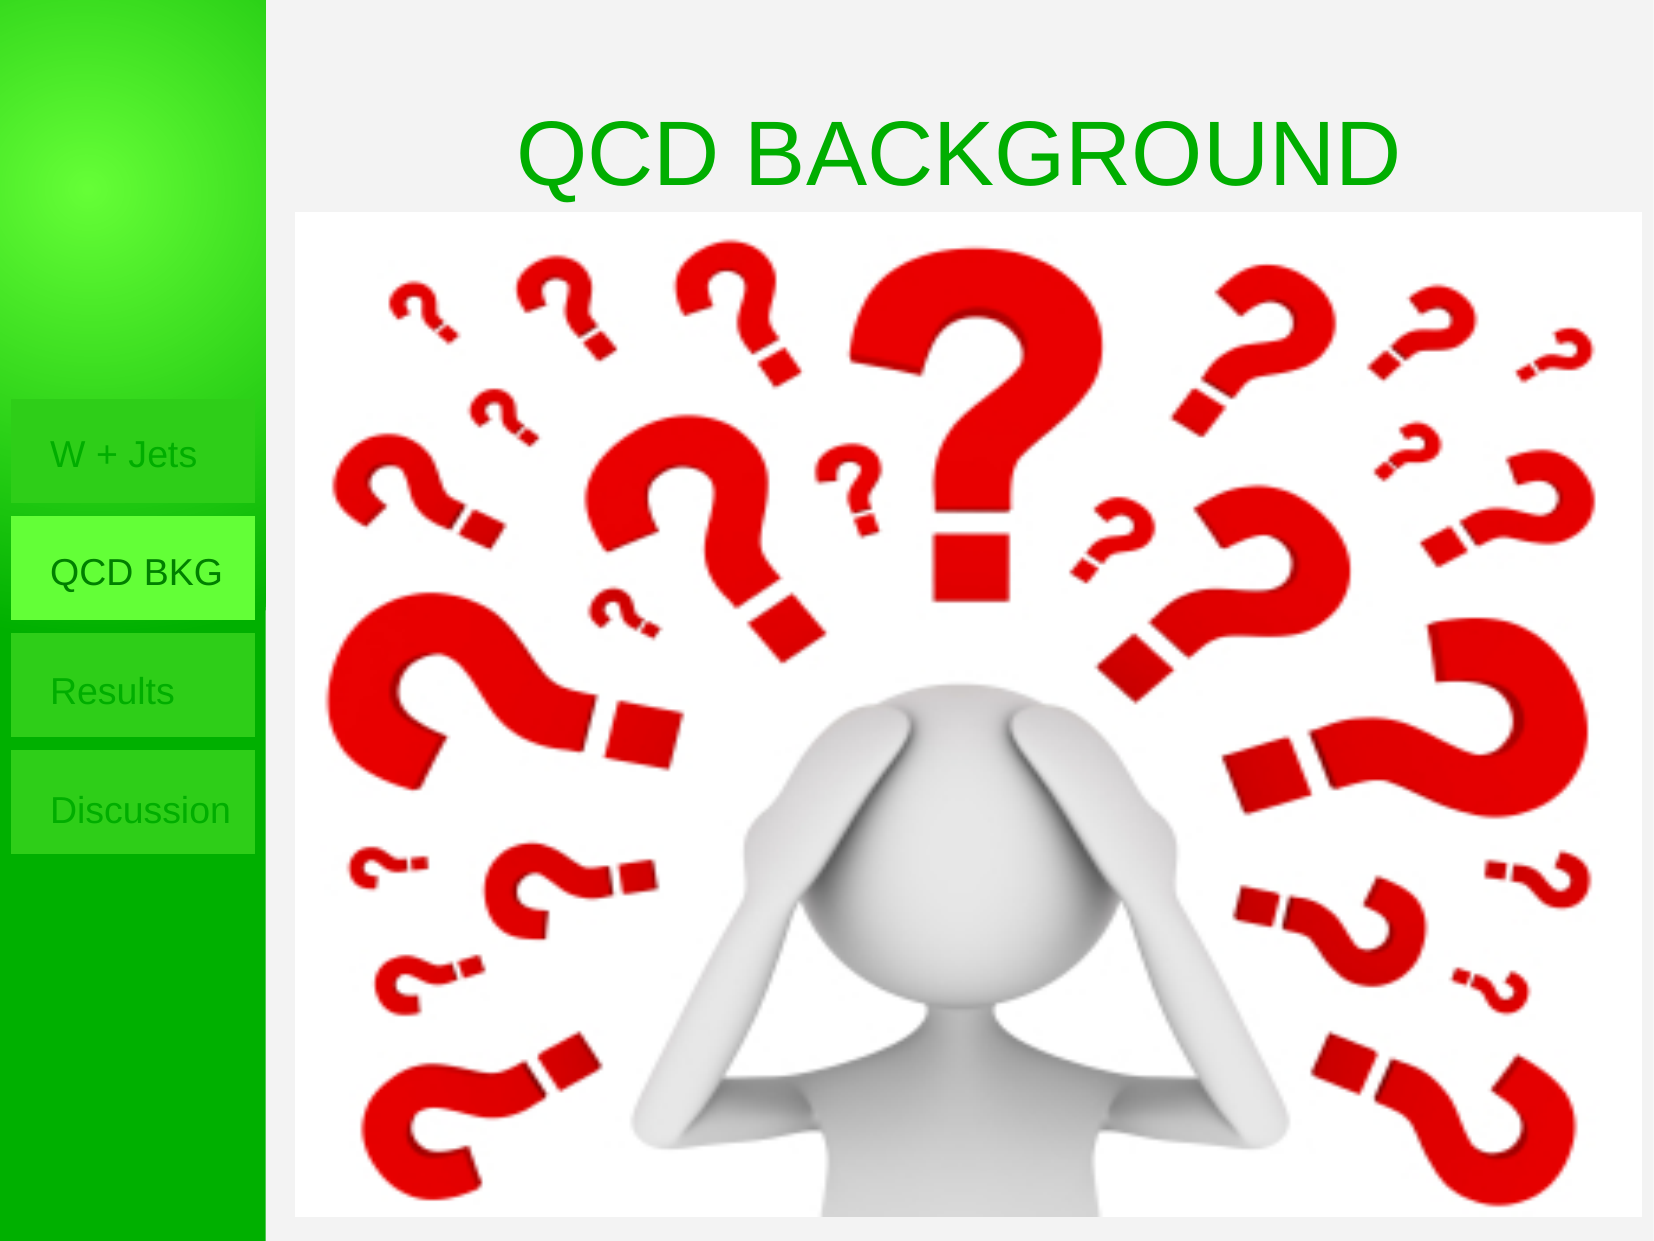

# QCD BACKGROUND
W + Jets
QCD BKG
Results
Discussion